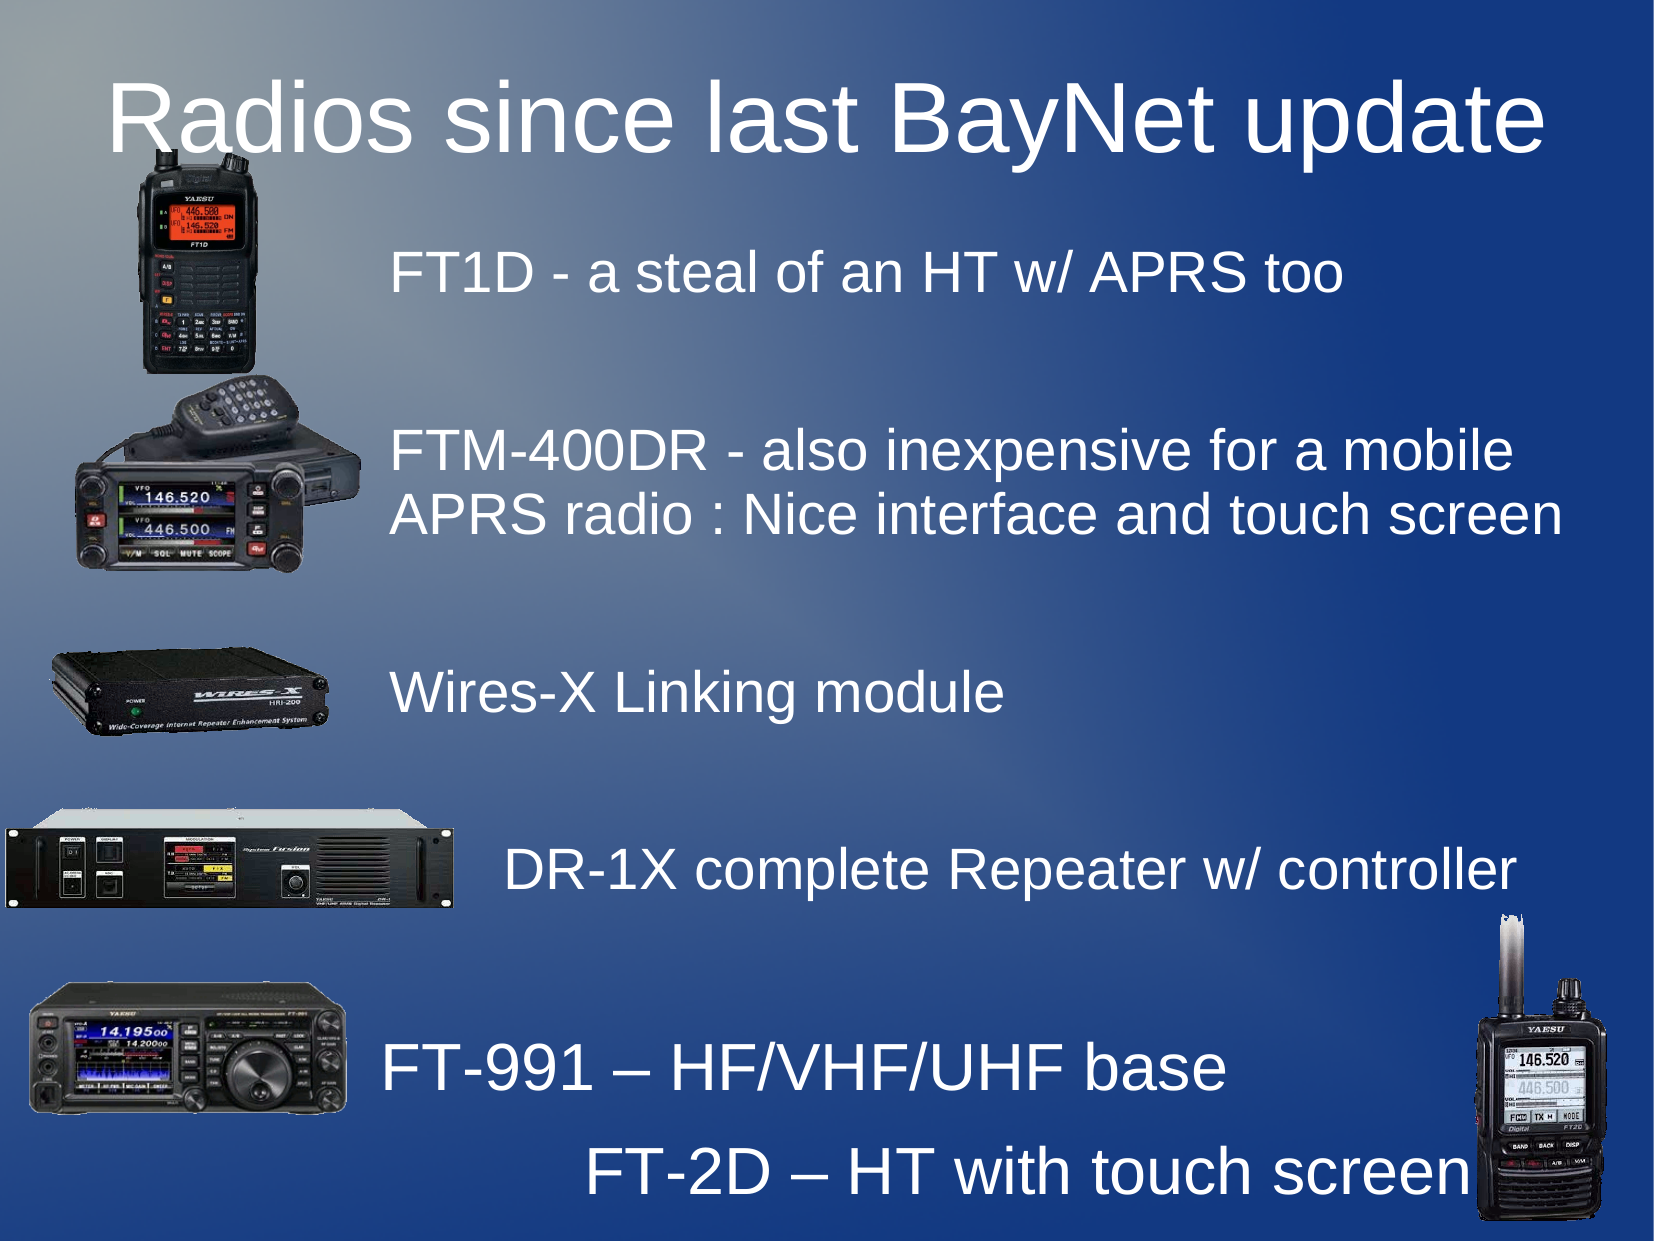

Radios since last BayNet update
# FT1D - a steal of an HT w/ APRS too
FTM-400DR - also inexpensive for a mobile APRS radio : Nice interface and touch screen
Wires-X Linking module
 DR-1X complete Repeater w/ controller
 FT-991 – HF/VHF/UHF base
 FT-2D – HT with touch screen